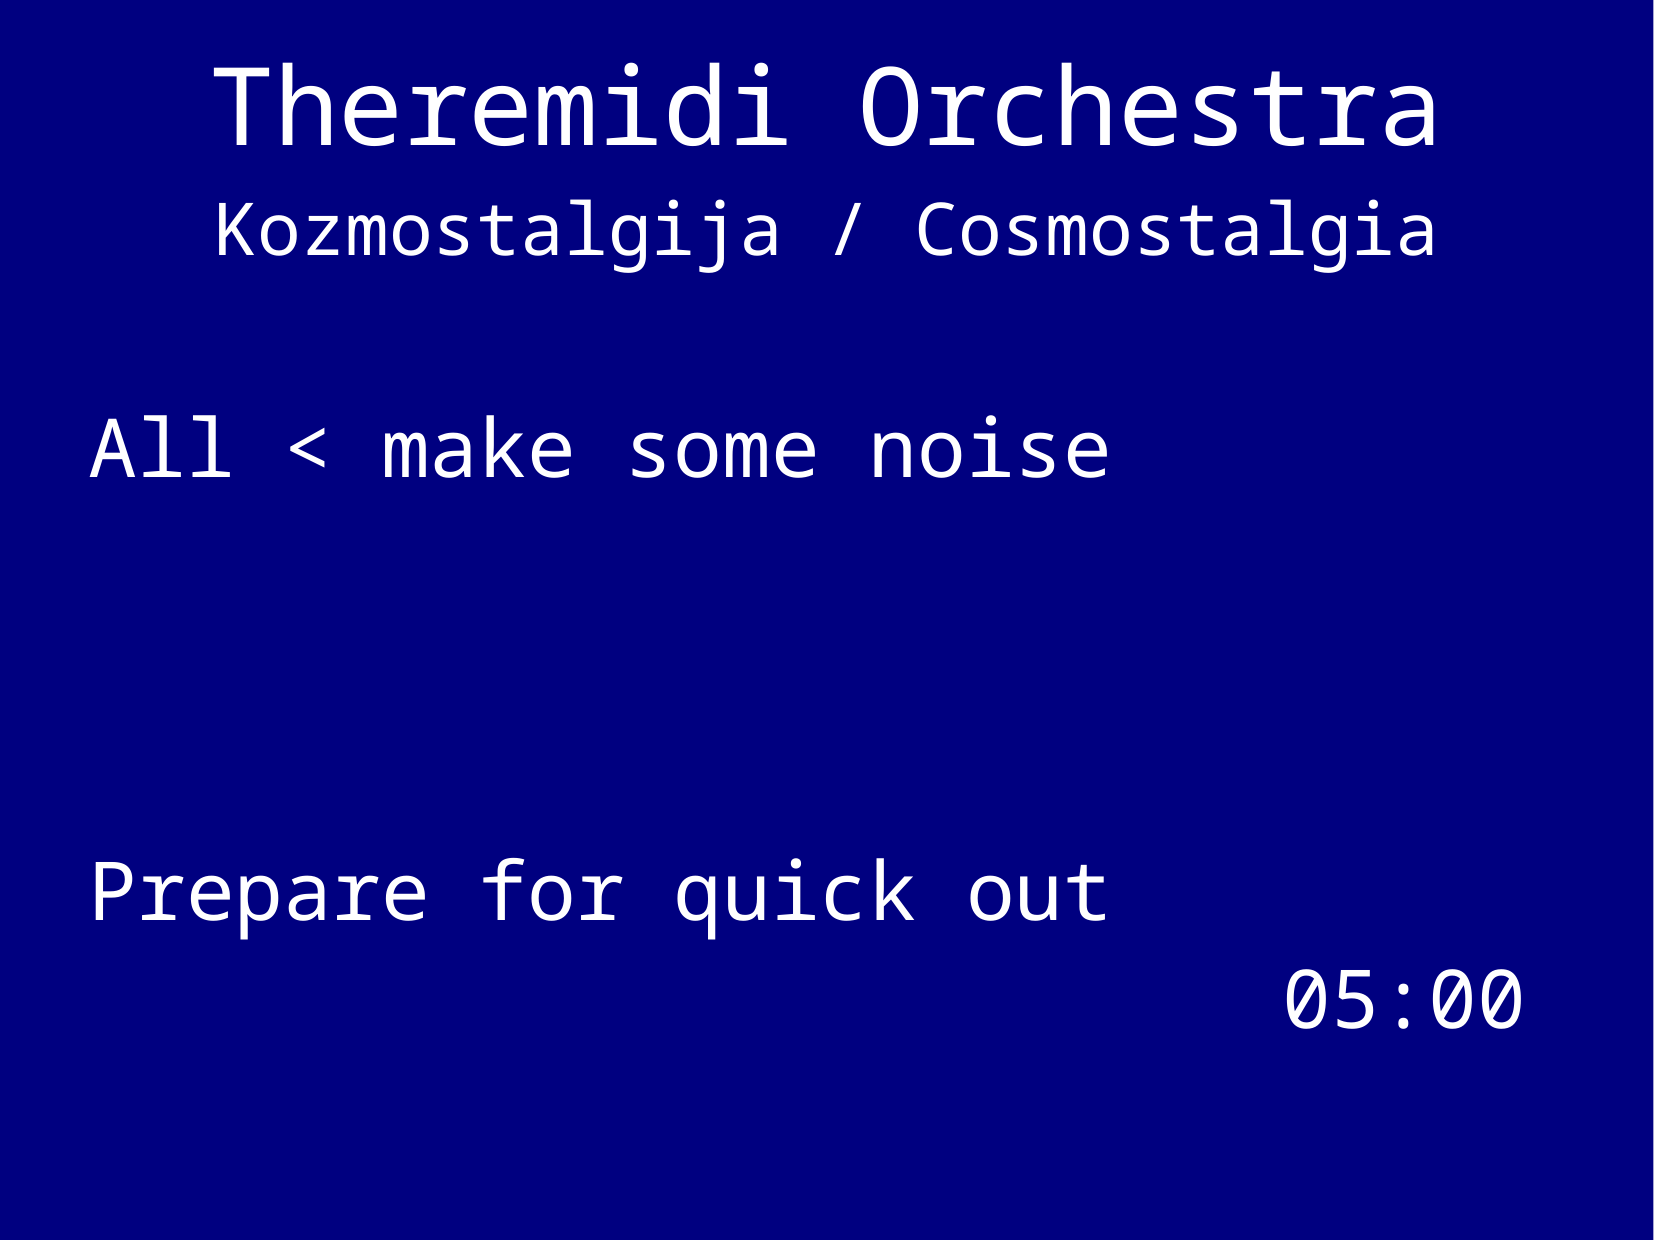

# Theremidi Orchestra Kozmostalgija / Cosmostalgia
All < make some noise
Prepare for quick out
05:00